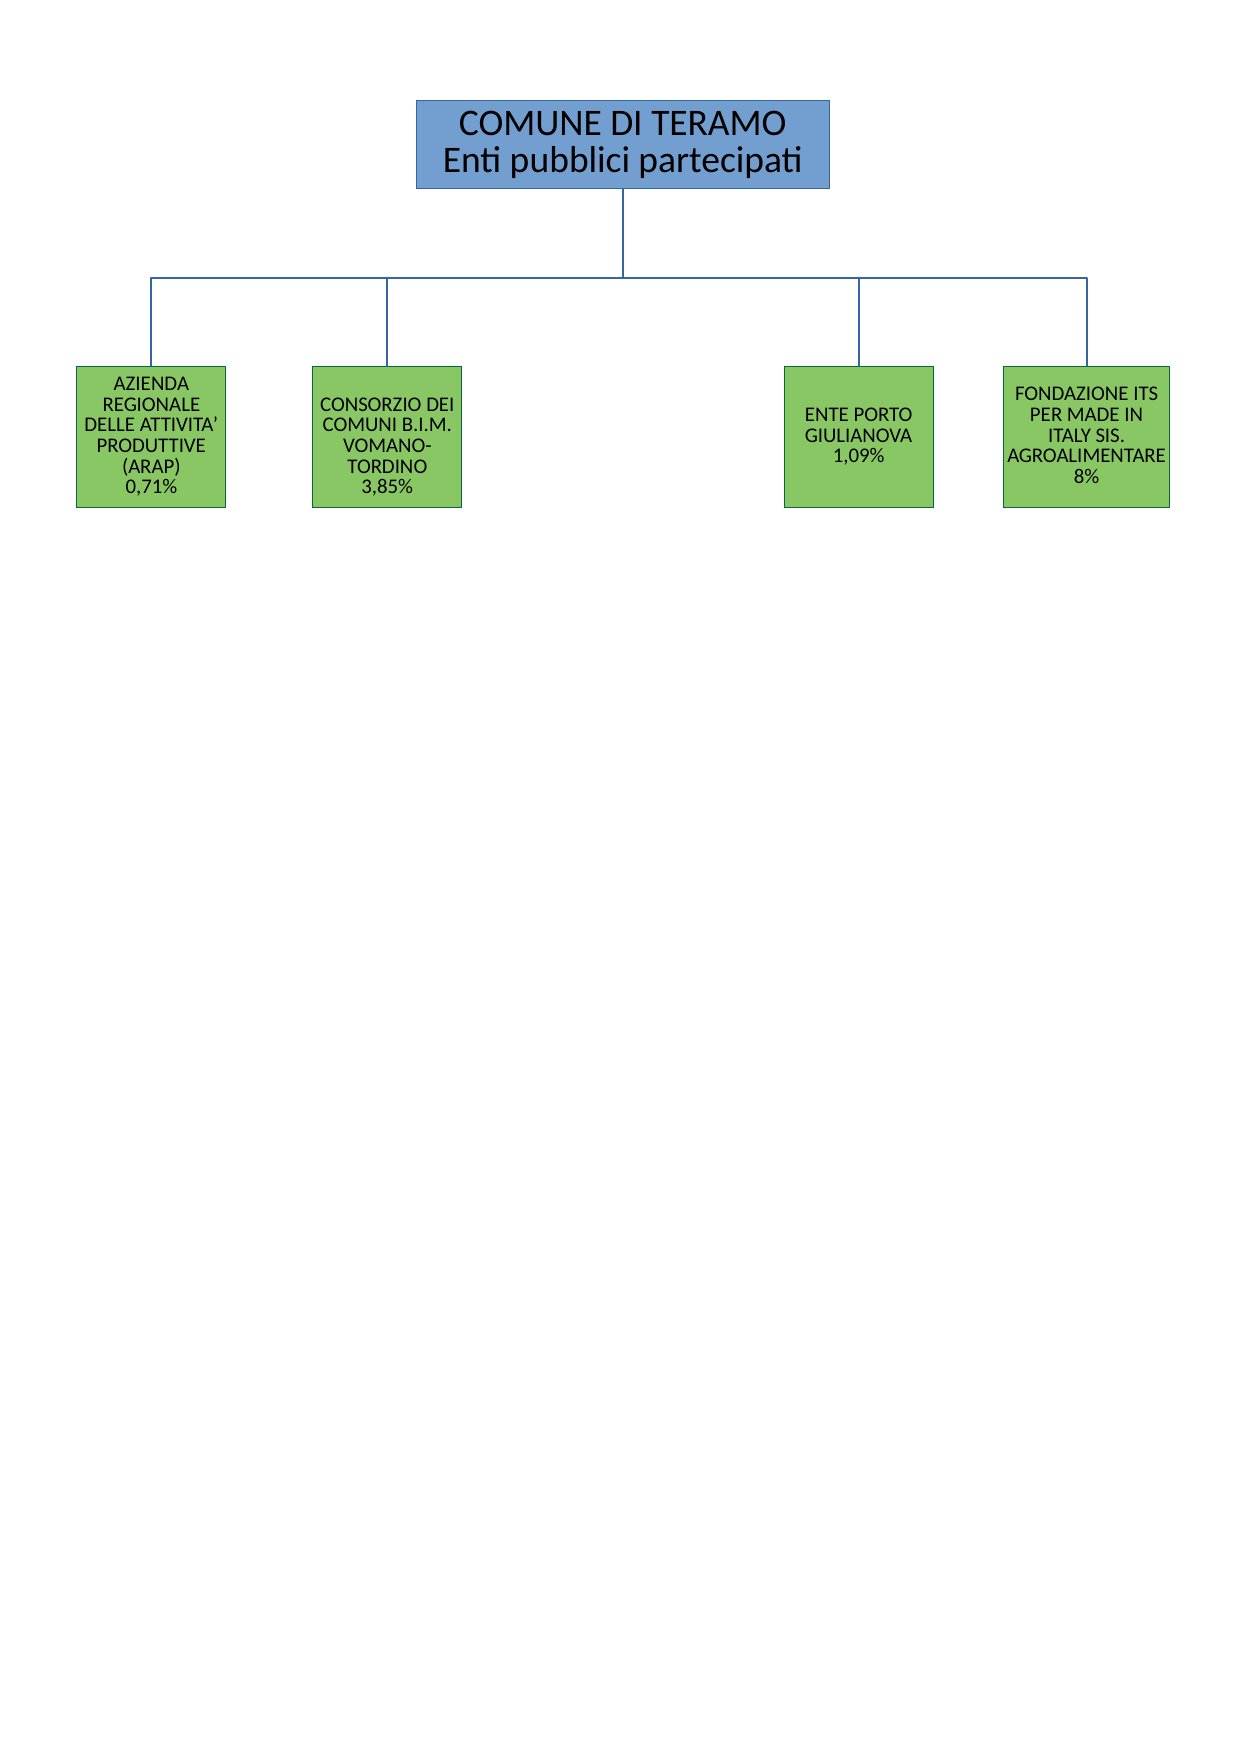

COMUNE DI TERAMO
Enti pubblici partecipati
AZIENDA
REGIONALE
DELLE ATTIVITA’
PRODUTTIVE
(ARAP)
0,71%
CONSORZIO DEI
COMUNI B.I.M.
VOMANO-
TORDINO
3,85%
ENTE PORTO
GIULIANOVA
1,09%
FONDAZIONE ITS
PER MADE IN
ITALY SIS.
AGROALIMENTARE
8%